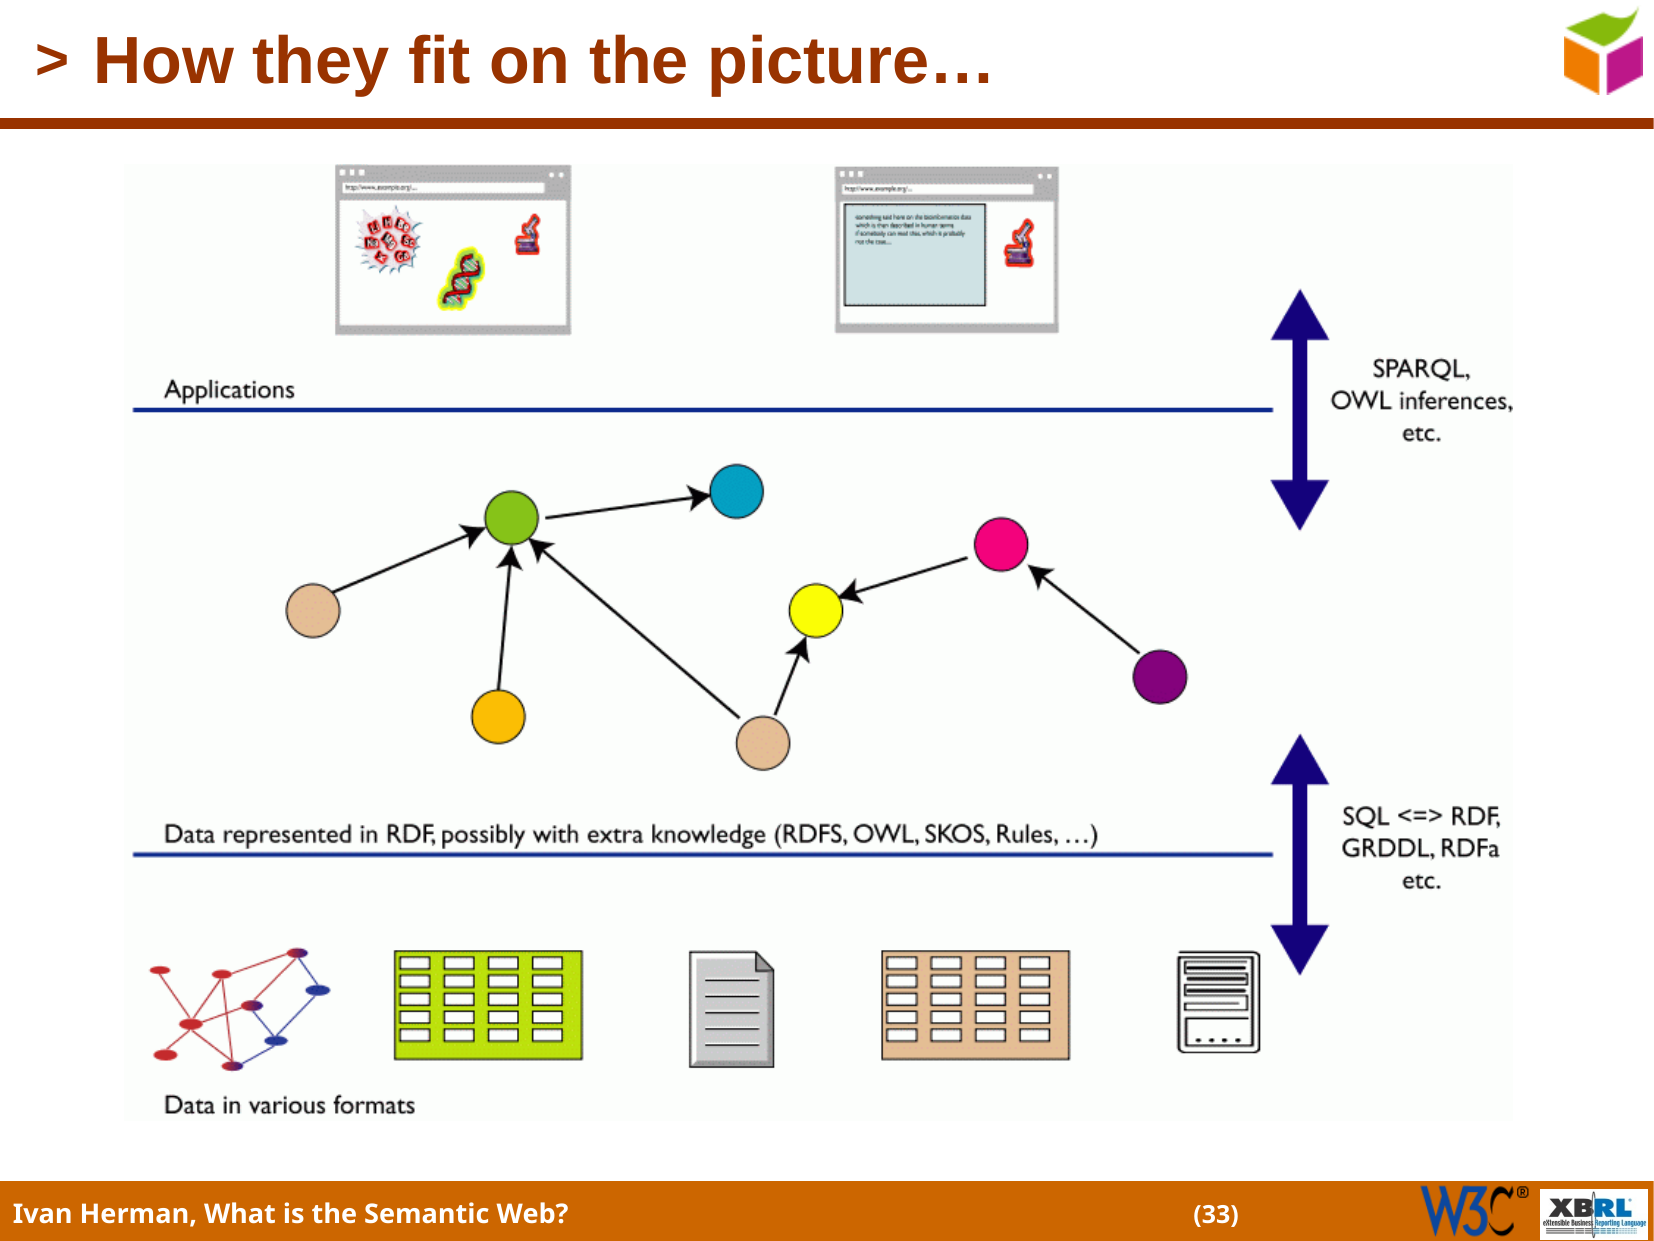

# How they fit on the picture…